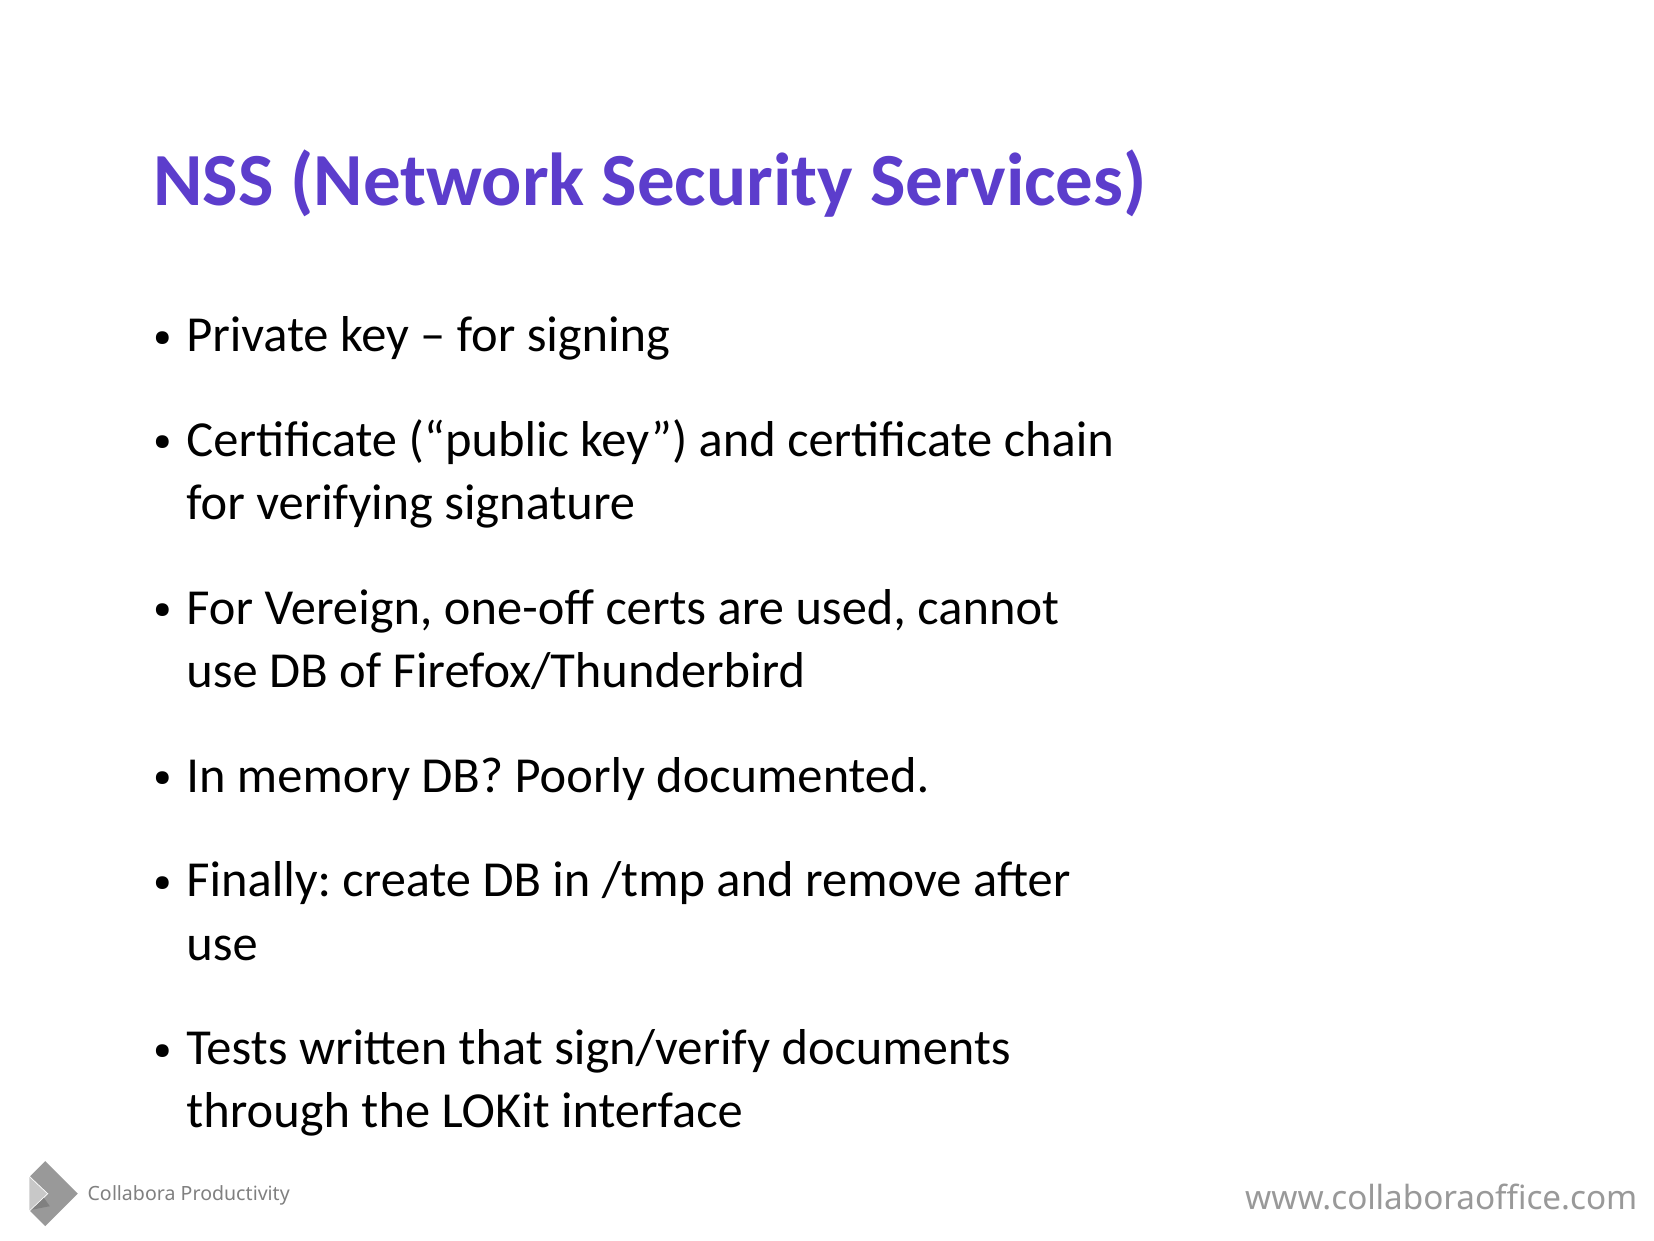

NSS (Network Security Services)
# Private key – for signing
Certificate (“public key”) and certificate chain for verifying signature
For Vereign, one-off certs are used, cannot use DB of Firefox/Thunderbird
In memory DB? Poorly documented.
Finally: create DB in /tmp and remove after use
Tests written that sign/verify documents through the LOKit interface